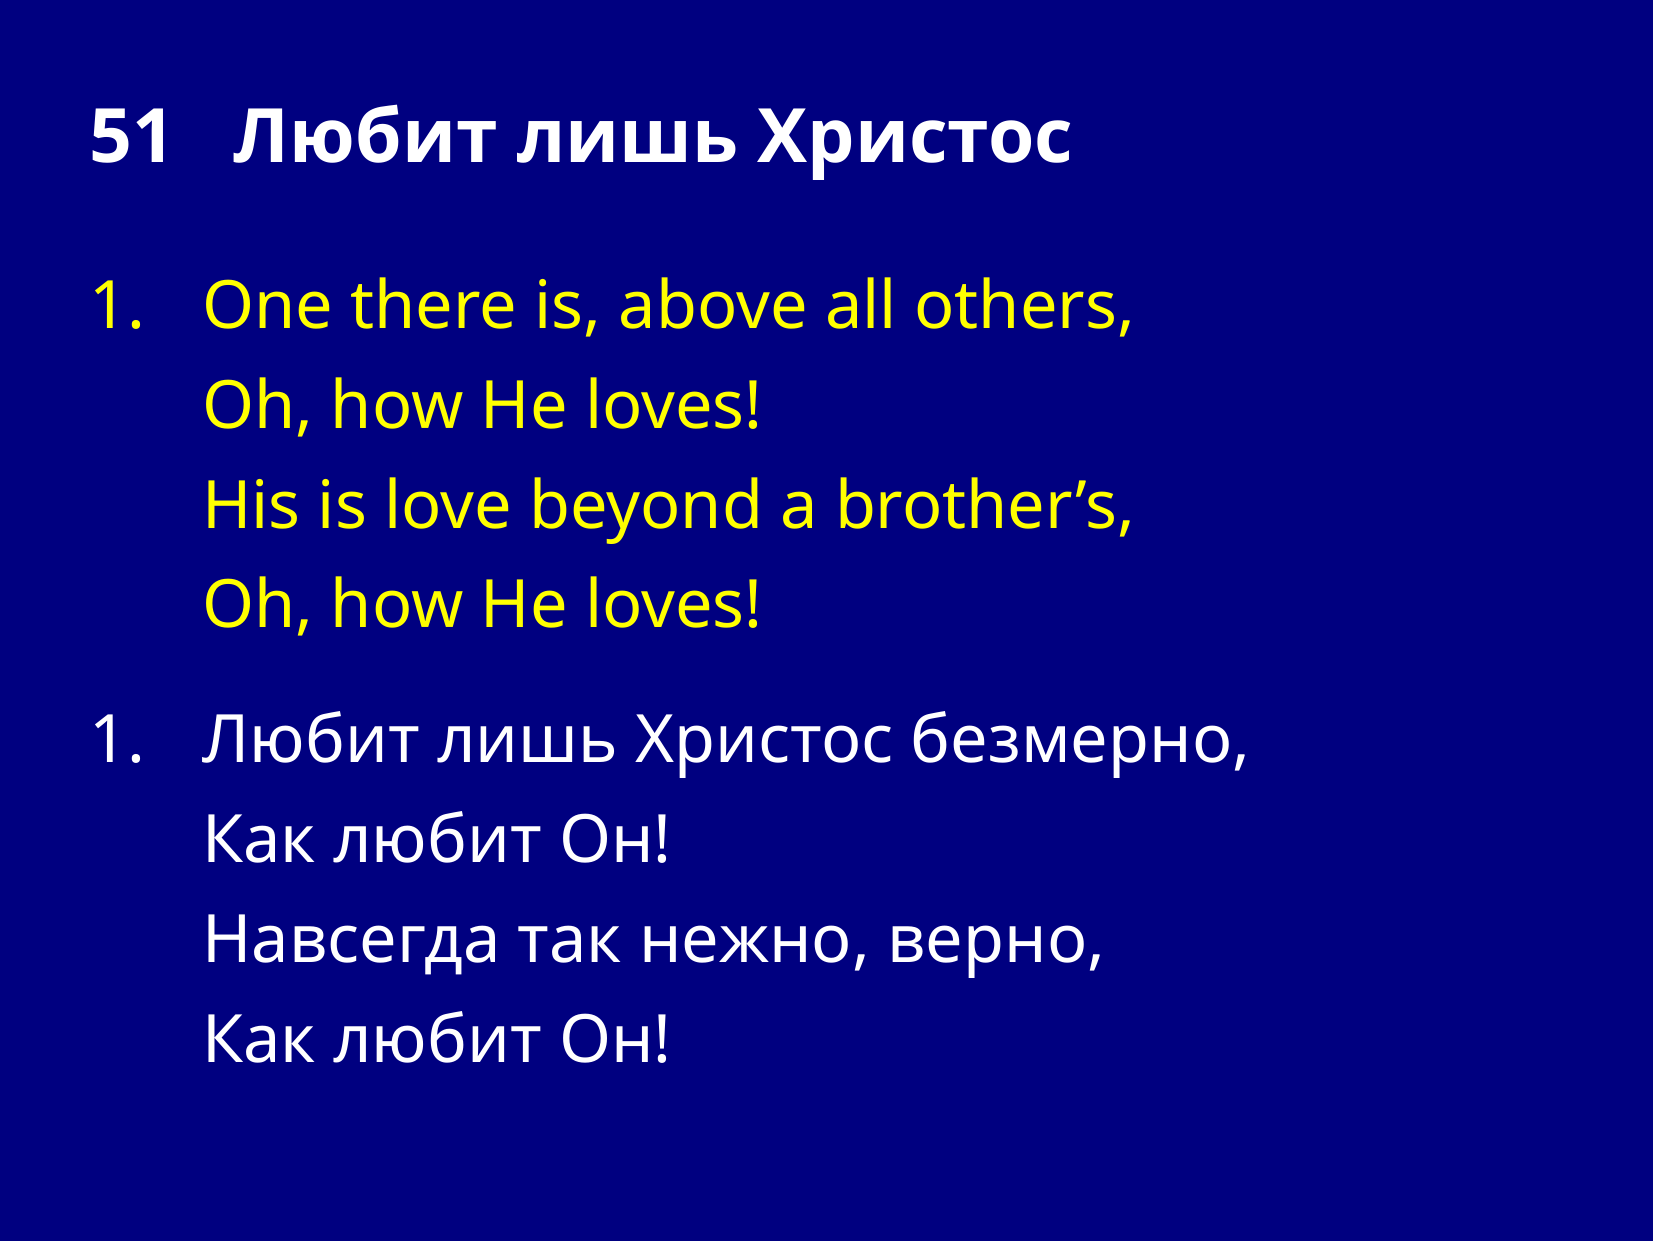

51 Любит лишь Христос
1.	One there is, above all others,
	Oh, how He loves!
	His is love beyond a brother’s,
	Oh, how He loves!
1.	Любит лишь Христос безмерно,
	Как любит Он!
	Навсегда так нежно, верно,
	Как любит Он!